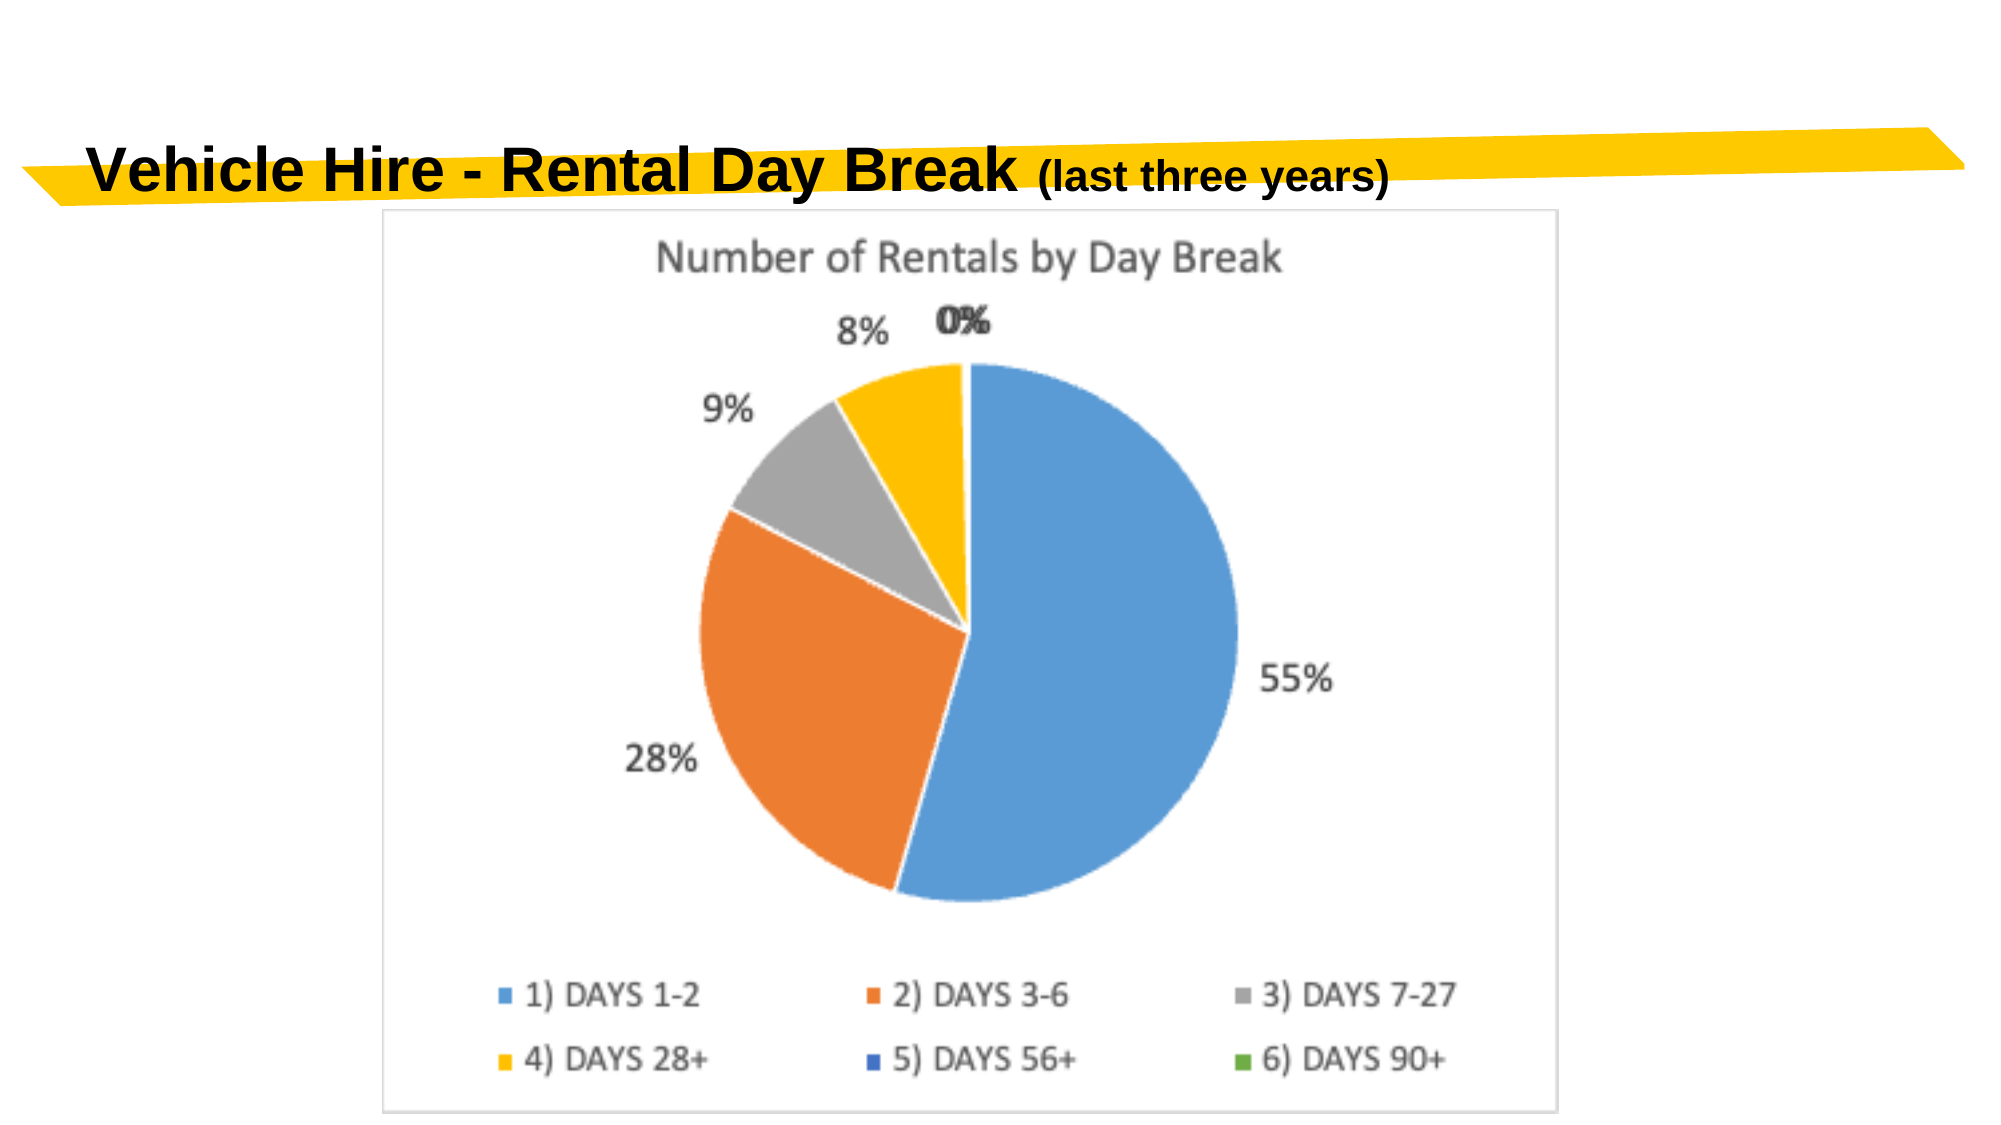

Vehicle Hire - Rental Day Break (last three years)